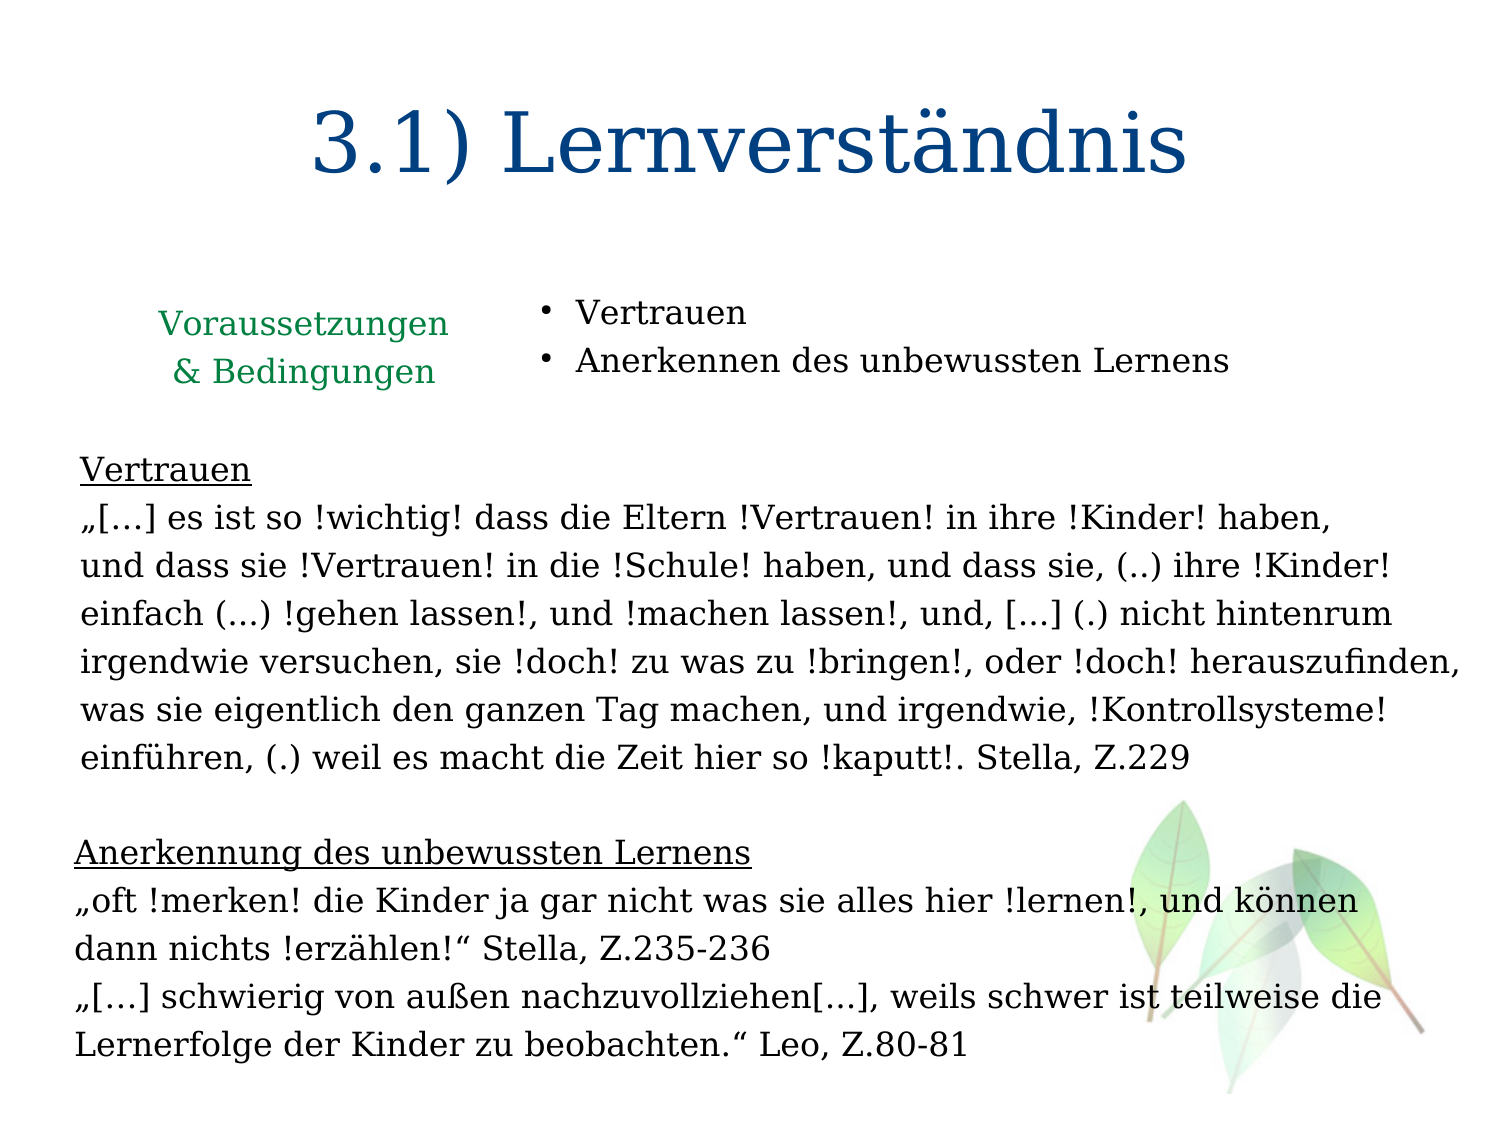

# 3.1) Lernverständnis
Vertrauen
Anerkennen des unbewussten Lernens
Voraussetzungen & Bedingungen
Vertrauen
„[…] es ist so !wichtig! dass die Eltern !Vertrauen! in ihre !Kinder! haben,
und dass sie !Vertrauen! in die !Schule! haben, und dass sie, (..) ihre !Kinder!
einfach (...) !gehen lassen!, und !machen lassen!, und, [...] (.) nicht hintenrum
irgendwie versuchen, sie !doch! zu was zu !bringen!, oder !doch! herauszufinden,
was sie eigentlich den ganzen Tag machen, und irgendwie, !Kontrollsysteme!
einführen, (.) weil es macht die Zeit hier so !kaputt!. Stella, Z.229
 Anerkennung des unbewussten Lernens
 „oft !merken! die Kinder ja gar nicht was sie alles hier !lernen!, und können
 dann nichts !erzählen!“ Stella, Z.235-236
 „[…] schwierig von außen nachzuvollziehen[...], weils schwer ist teilweise die
 Lernerfolge der Kinder zu beobachten.“ Leo, Z.80-81